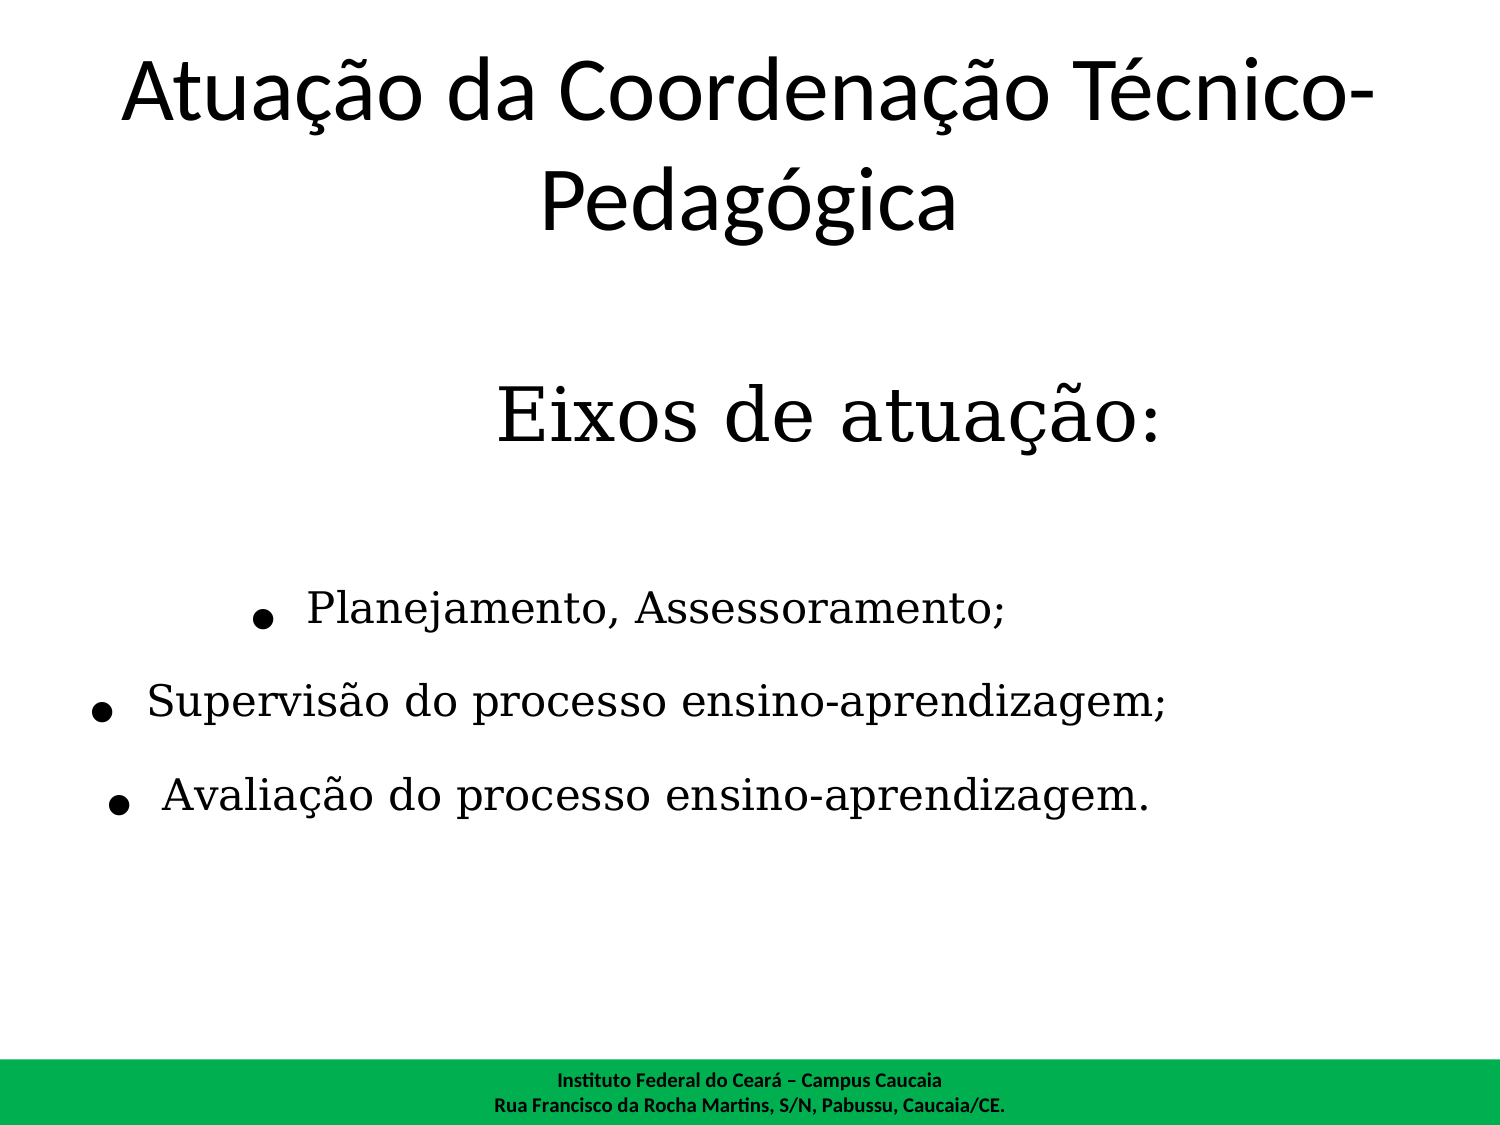

# Atuação da Coordenação Técnico-Pedagógica
 Eixos de atuação:
Planejamento, Assessoramento;
Supervisão do processo ensino-aprendizagem;
Avaliação do processo ensino-aprendizagem.